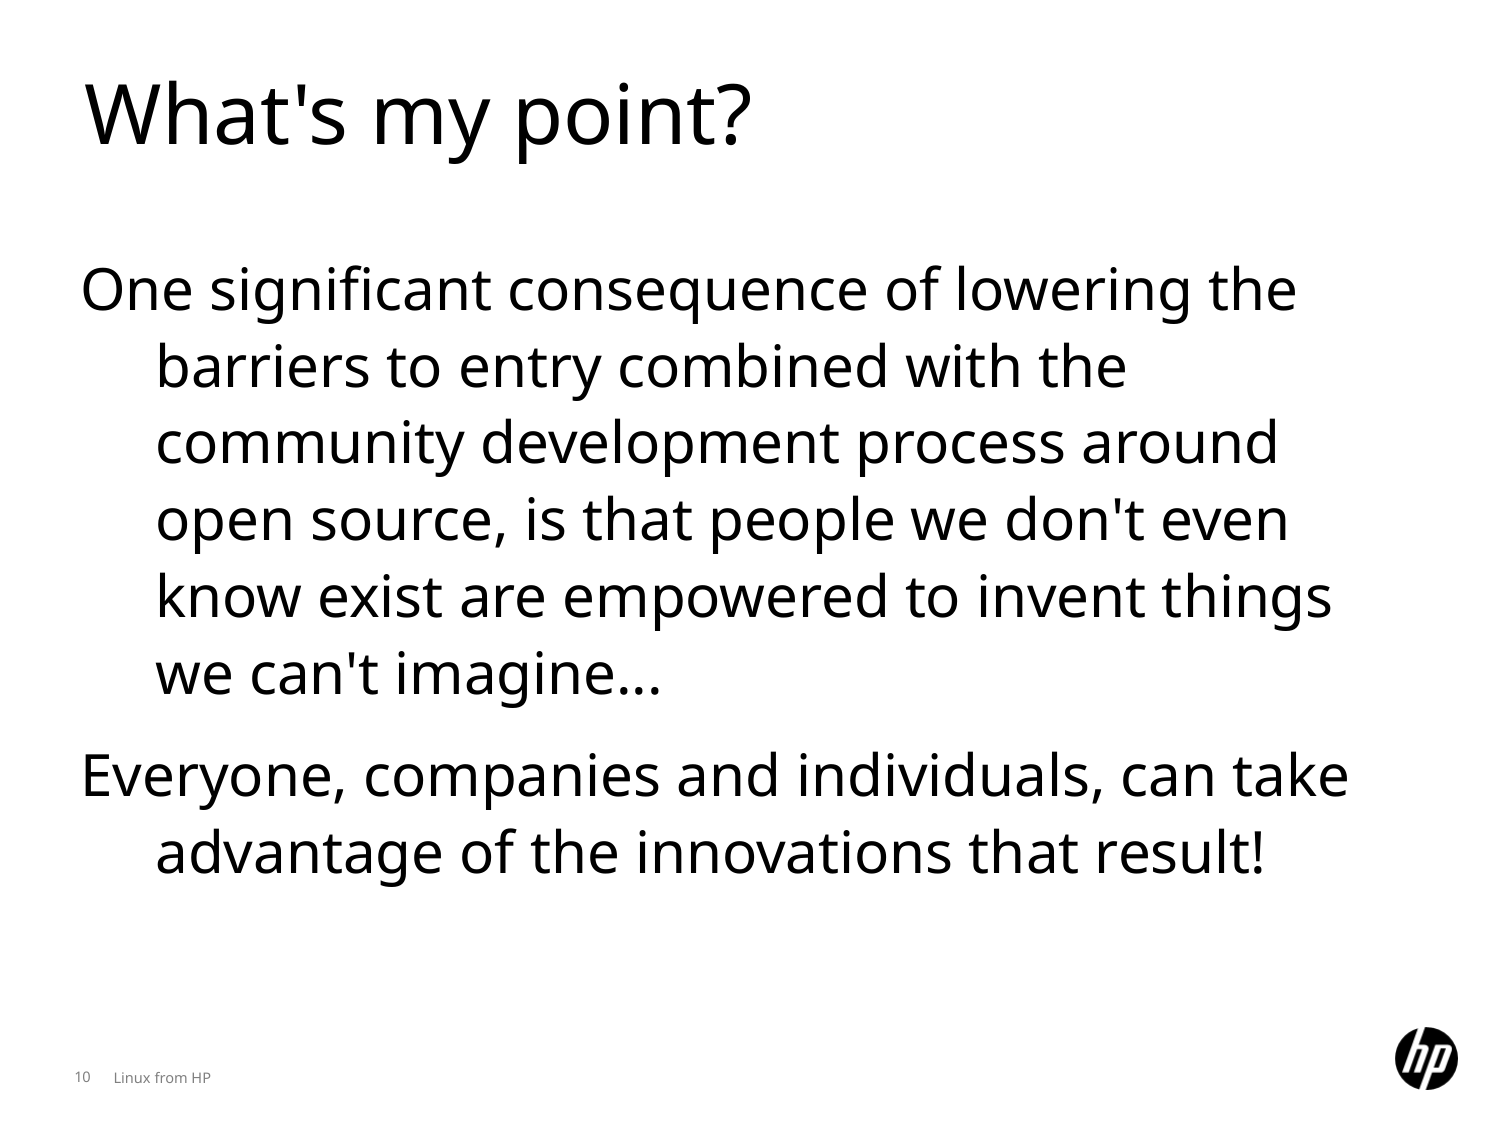

# What's my point?
One significant consequence of lowering the barriers to entry combined with the community development process around open source, is that people we don't even know exist are empowered to invent things we can't imagine...
Everyone, companies and individuals, can take advantage of the innovations that result!